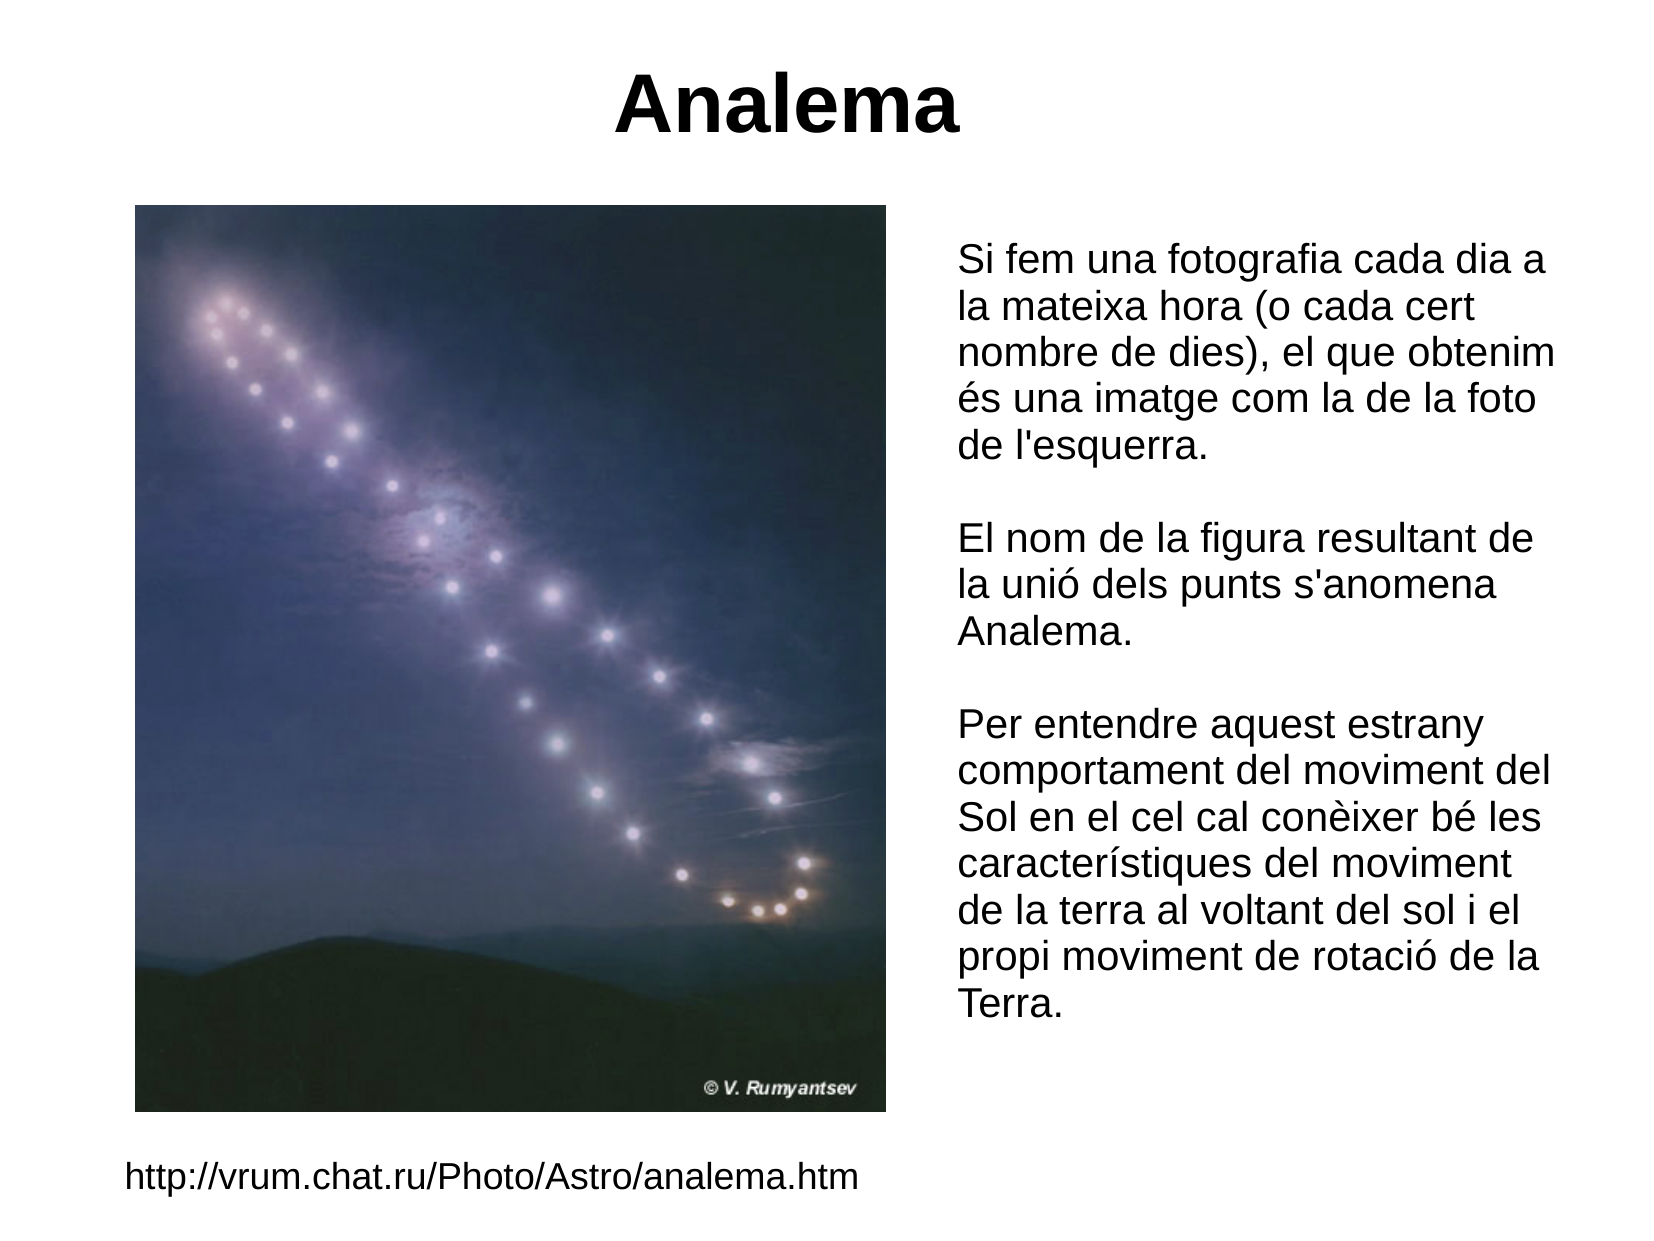

Analema
Si fem una fotografia cada dia a la mateixa hora (o cada cert nombre de dies), el que obtenim és una imatge com la de la foto de l'esquerra.
El nom de la figura resultant de la unió dels punts s'anomena Analema.
Per entendre aquest estrany comportament del moviment del Sol en el cel cal conèixer bé les característiques del moviment de la terra al voltant del sol i el propi moviment de rotació de la Terra.
http://vrum.chat.ru/Photo/Astro/analema.htm